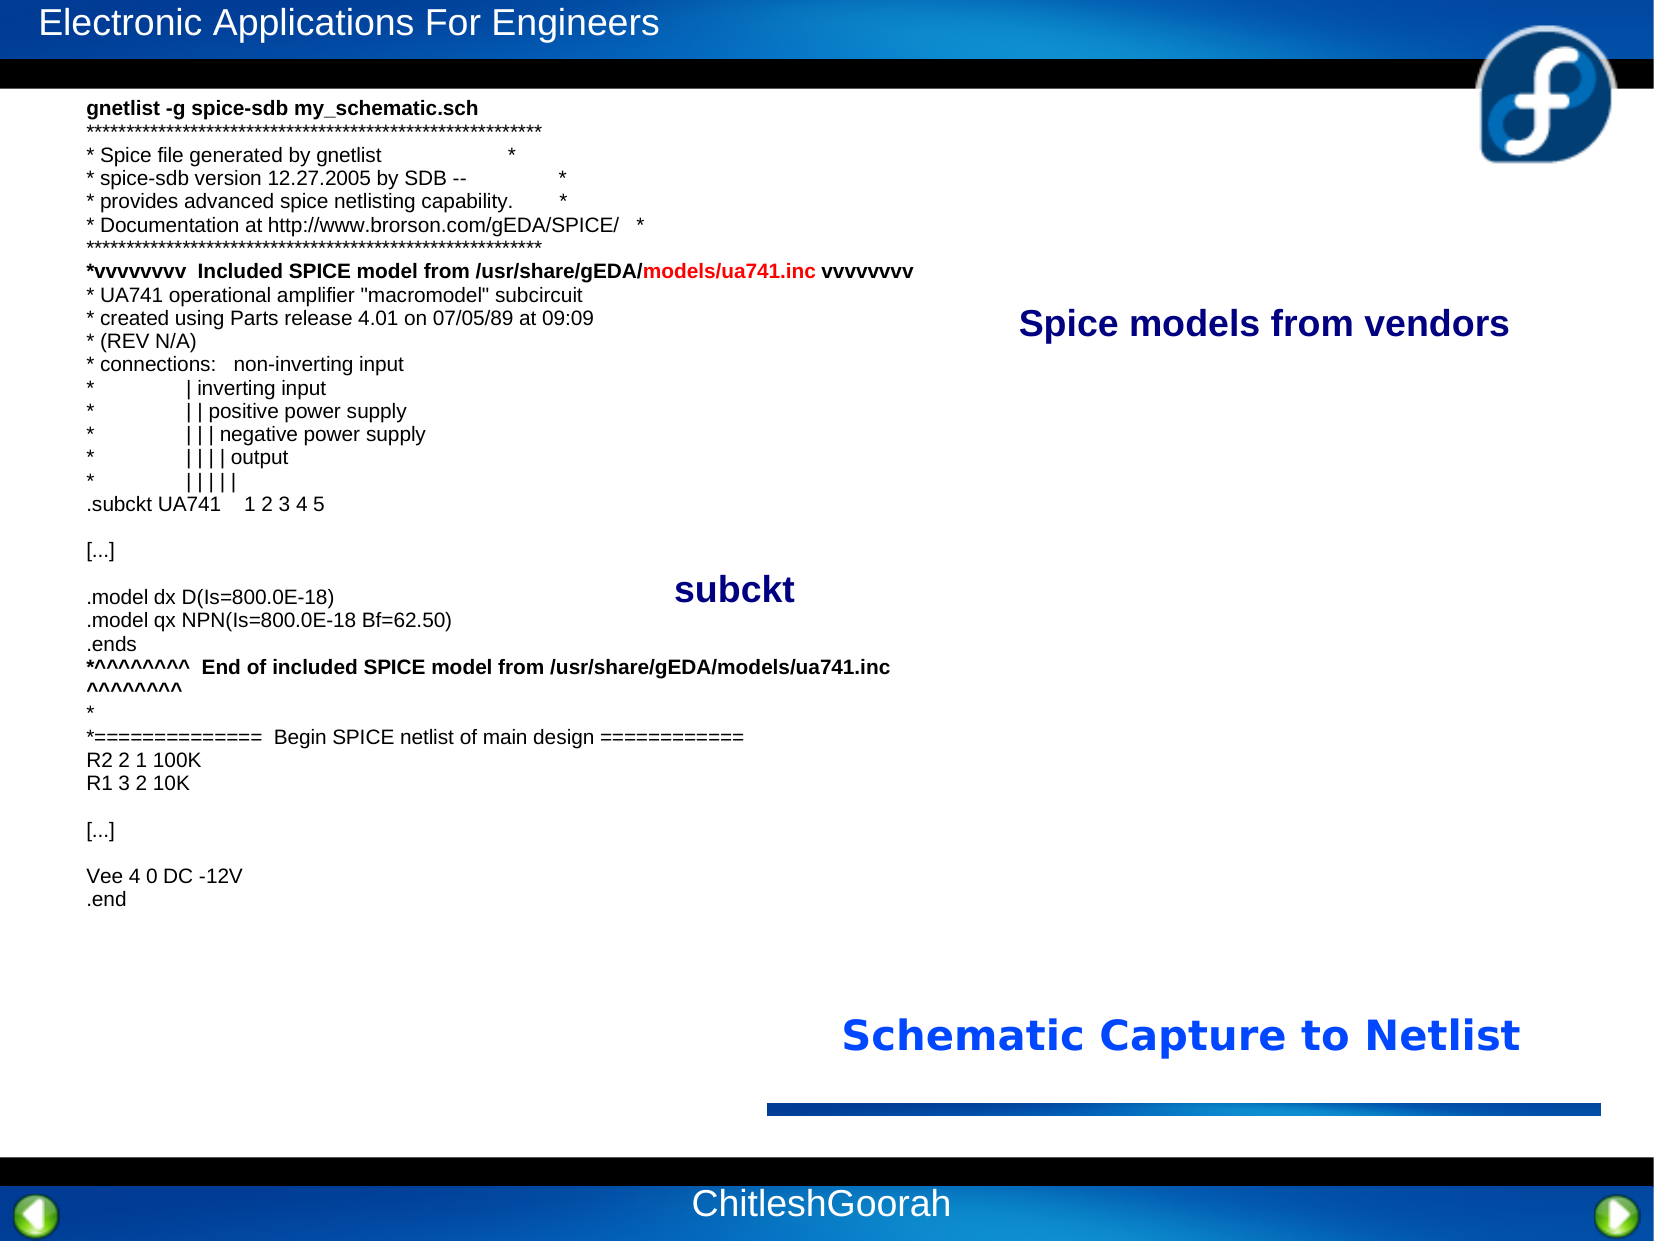

gnetlist -g spice-sdb my_schematic.sch
*********************************************************
* Spice file generated by gnetlist *
* spice-sdb version 12.27.2005 by SDB -- *
* provides advanced spice netlisting capability. *
* Documentation at http://www.brorson.com/gEDA/SPICE/ *
*********************************************************
*vvvvvvvv Included SPICE model from /usr/share/gEDA/models/ua741.inc vvvvvvvv
* UA741 operational amplifier "macromodel" subcircuit
* created using Parts release 4.01 on 07/05/89 at 09:09
* (REV N/A)
* connections: non-inverting input
* | inverting input
* | | positive power supply
* | | | negative power supply
* | | | | output
* | | | | |
.subckt UA741 1 2 3 4 5
[...]
.model dx D(Is=800.0E-18)
.model qx NPN(Is=800.0E-18 Bf=62.50)
.ends
*^^^^^^^^ End of included SPICE model from /usr/share/gEDA/models/ua741.inc ^^^^^^^^
*
*============== Begin SPICE netlist of main design ============
R2 2 1 100K
R1 3 2 10K
[...]
Vee 4 0 DC -12V
.end
Spice models from vendors
subckt
Schematic Capture to Netlist